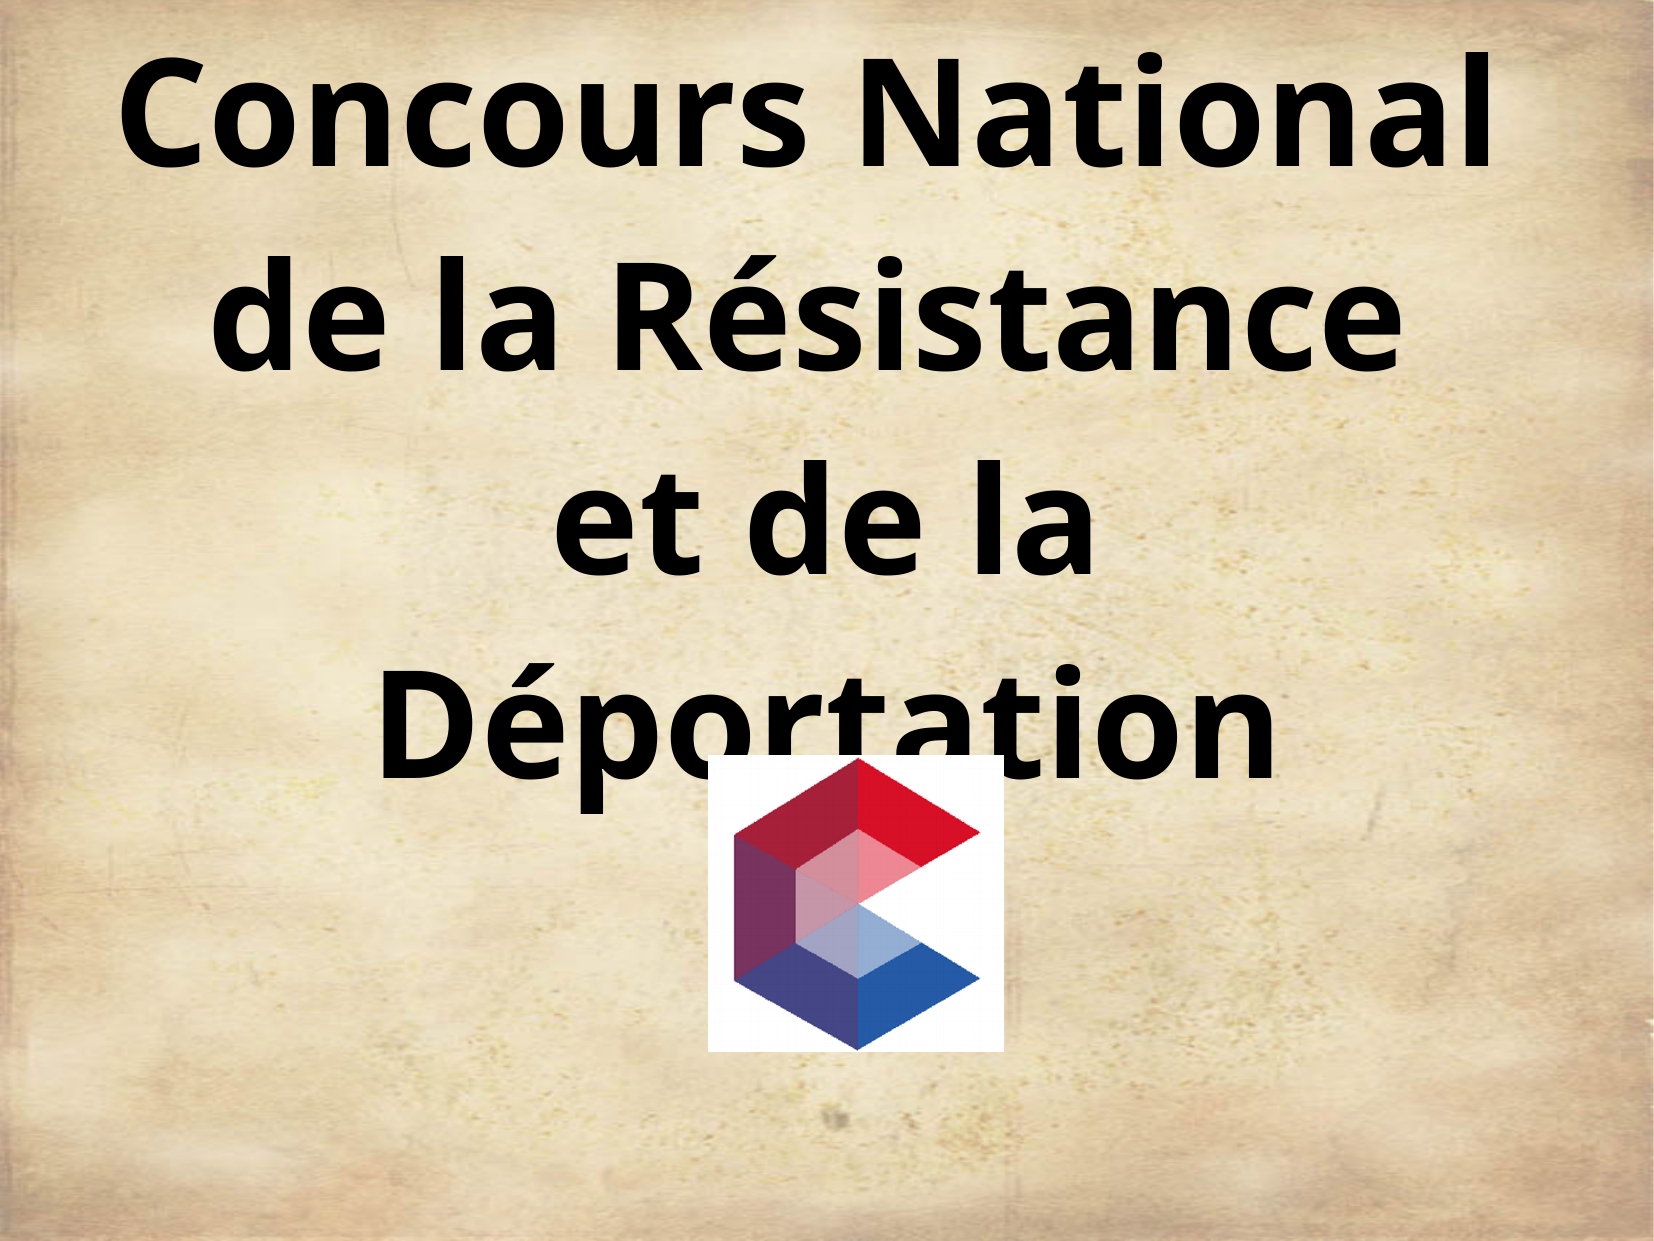

# Concours National
de la Résistance
et de la Déportation